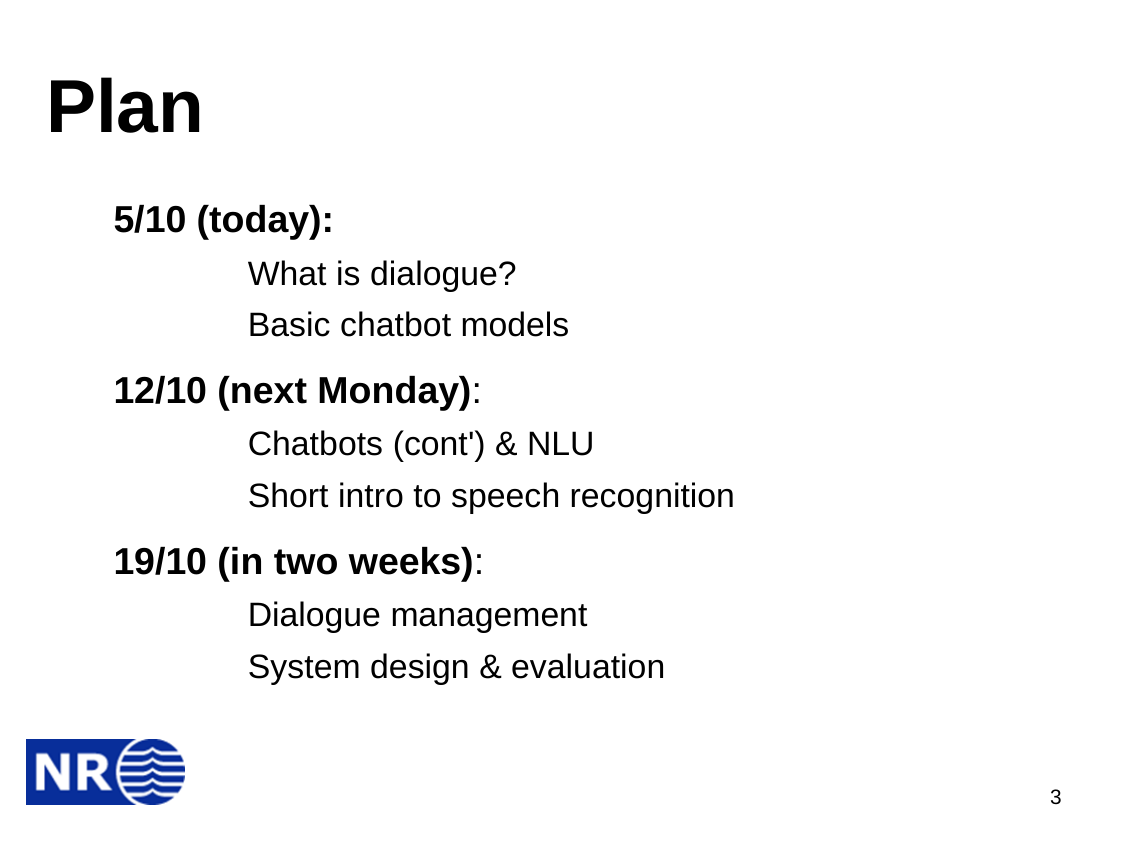

# Plan
5/10 (today):
What is dialogue?
Basic chatbot models
12/10 (next Monday):
Chatbots (cont') & NLU
Short intro to speech recognition
19/10 (in two weeks):
Dialogue management
System design & evaluation
3